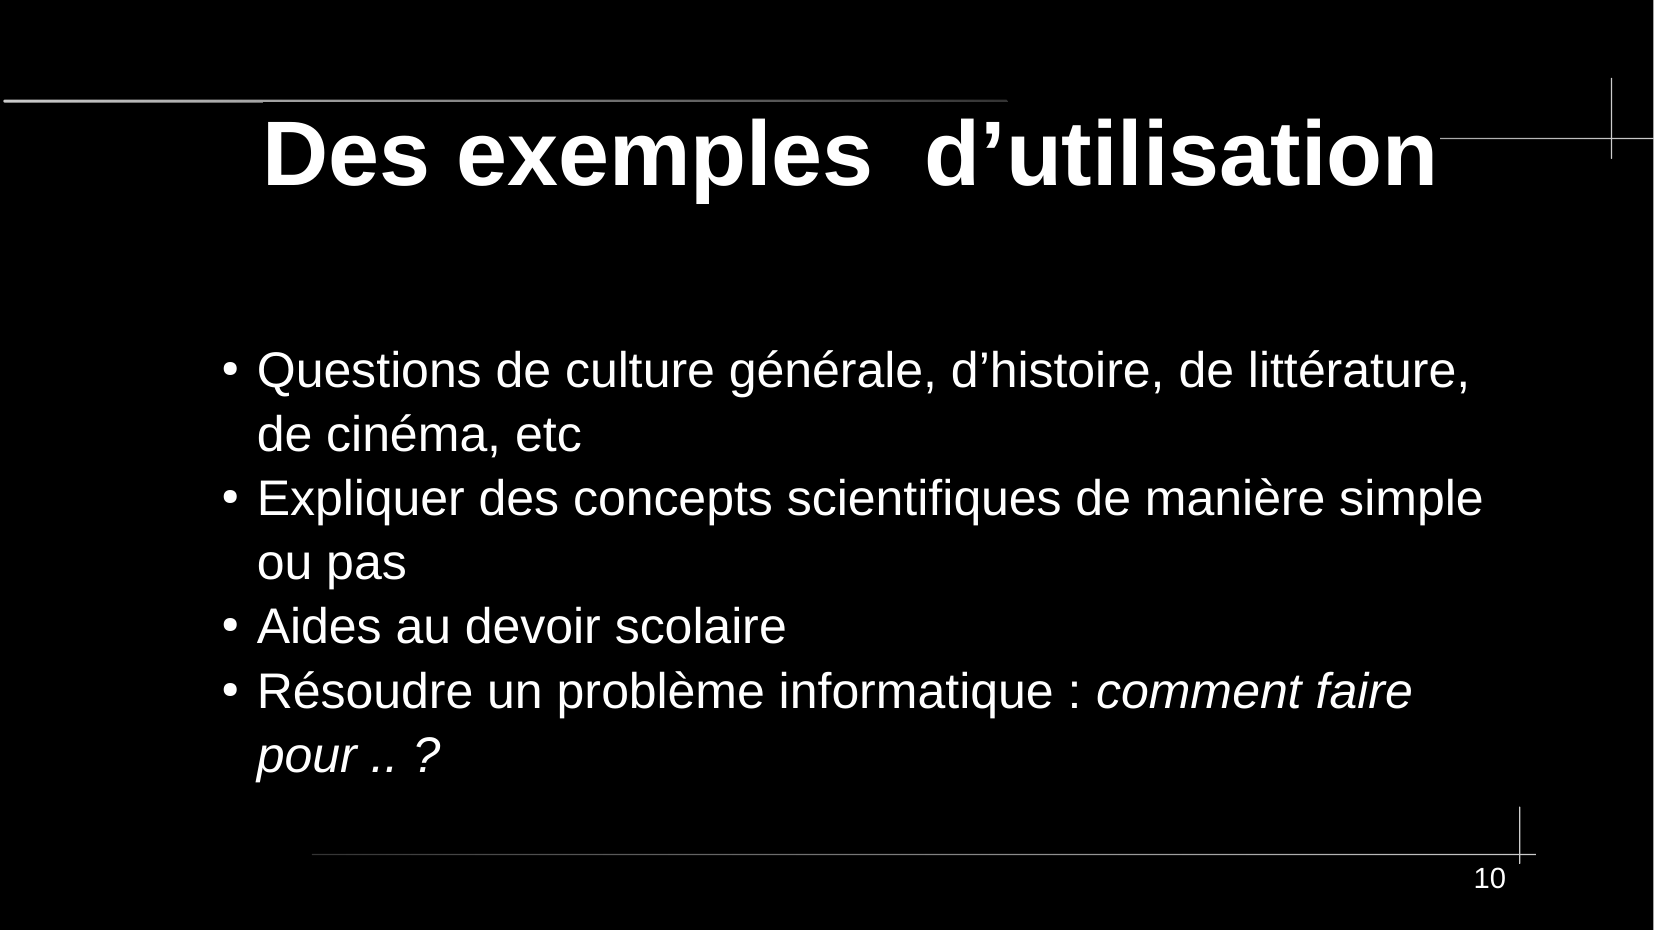

# Des exemples d’utilisation
Questions de culture générale, d’histoire, de littérature, de cinéma, etc
Expliquer des concepts scientifiques de manière simple ou pas
Aides au devoir scolaire
Résoudre un problème informatique : comment faire pour .. ?
10